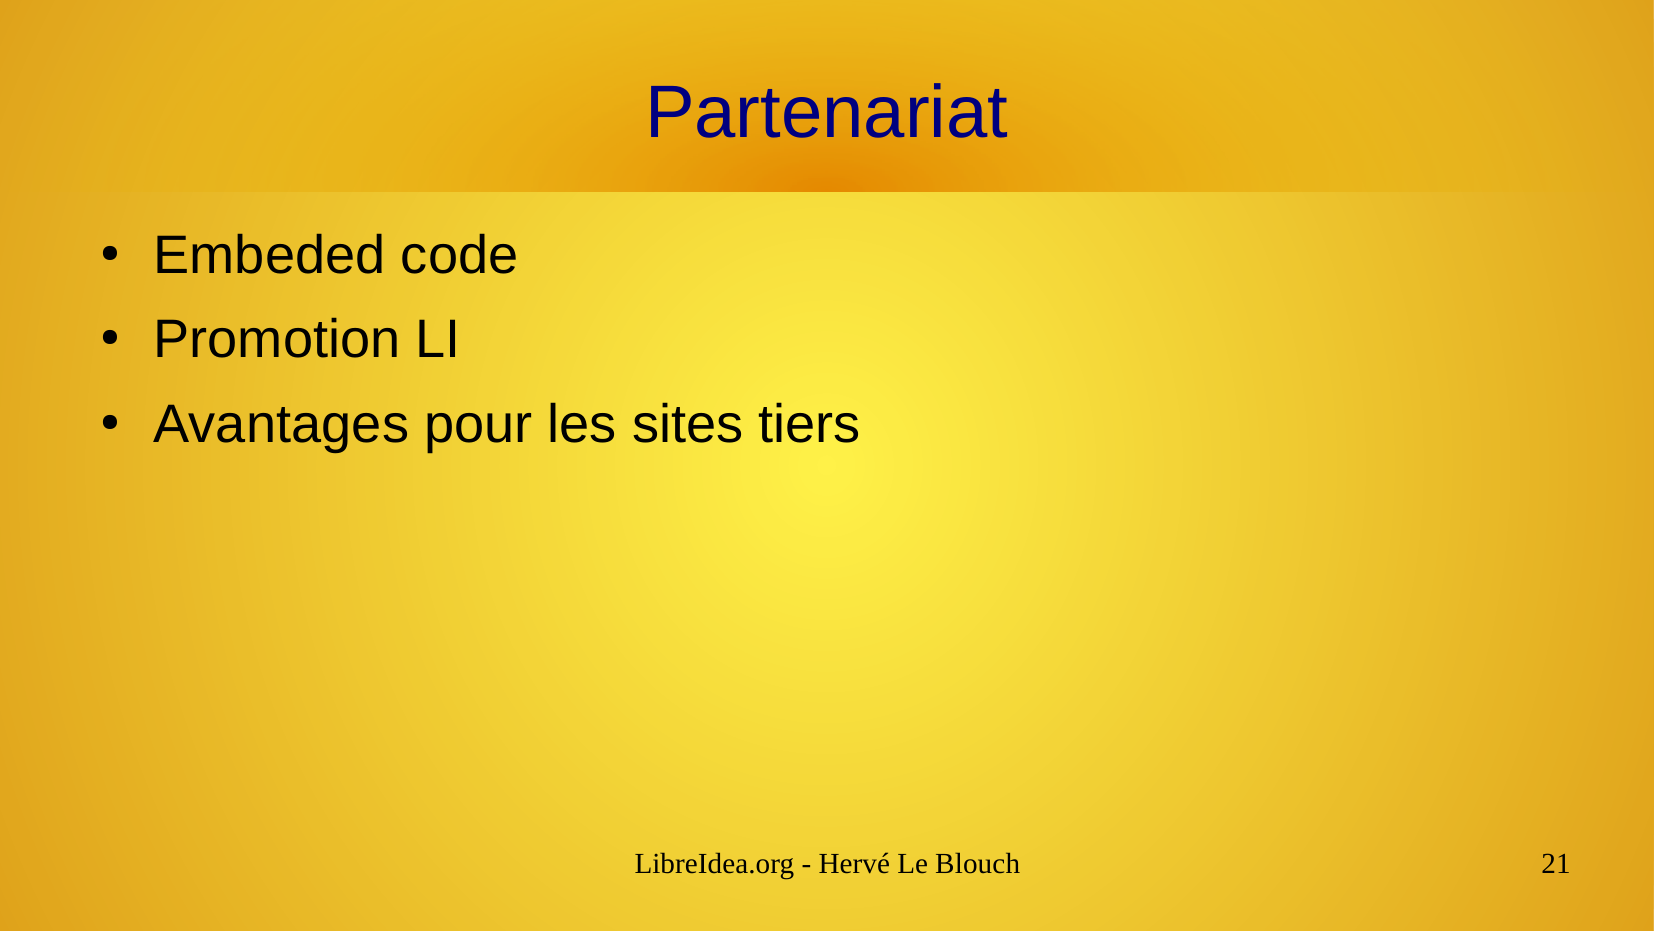

# Partenariat
Embeded code
Promotion LI
Avantages pour les sites tiers
LibreIdea.org - Hervé Le Blouch
21